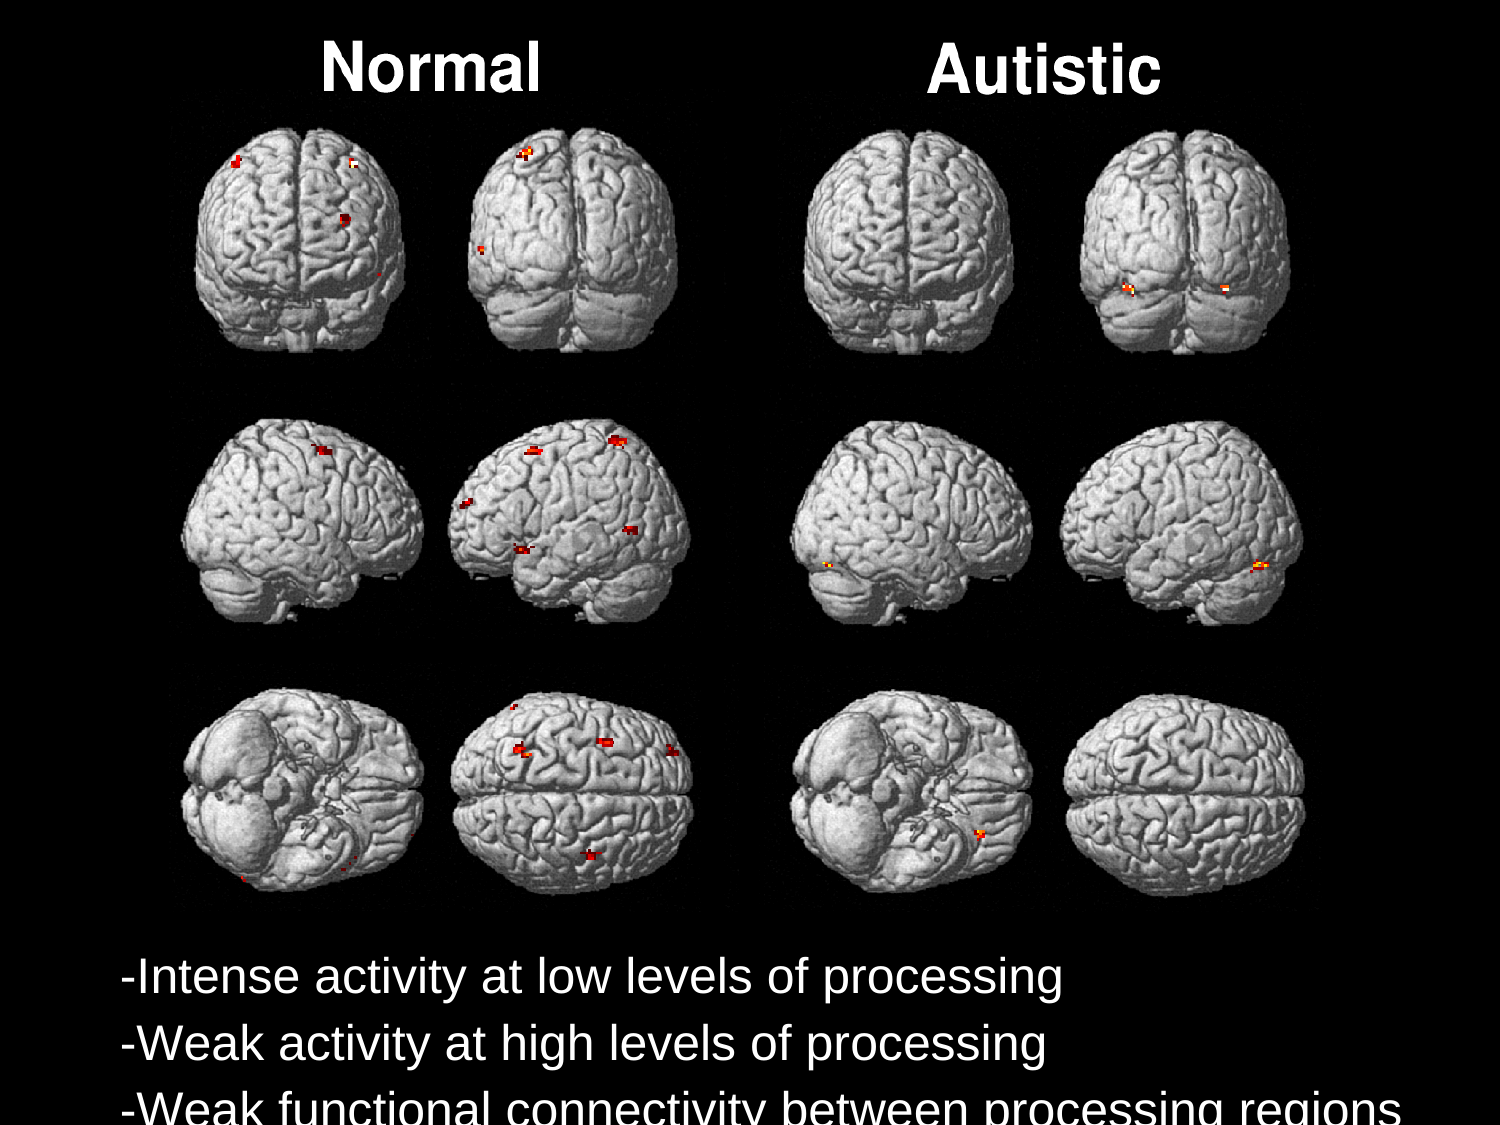

-Intense activity at low levels of processing
-Weak activity at high levels of processing
-Weak functional connectivity between processing regions